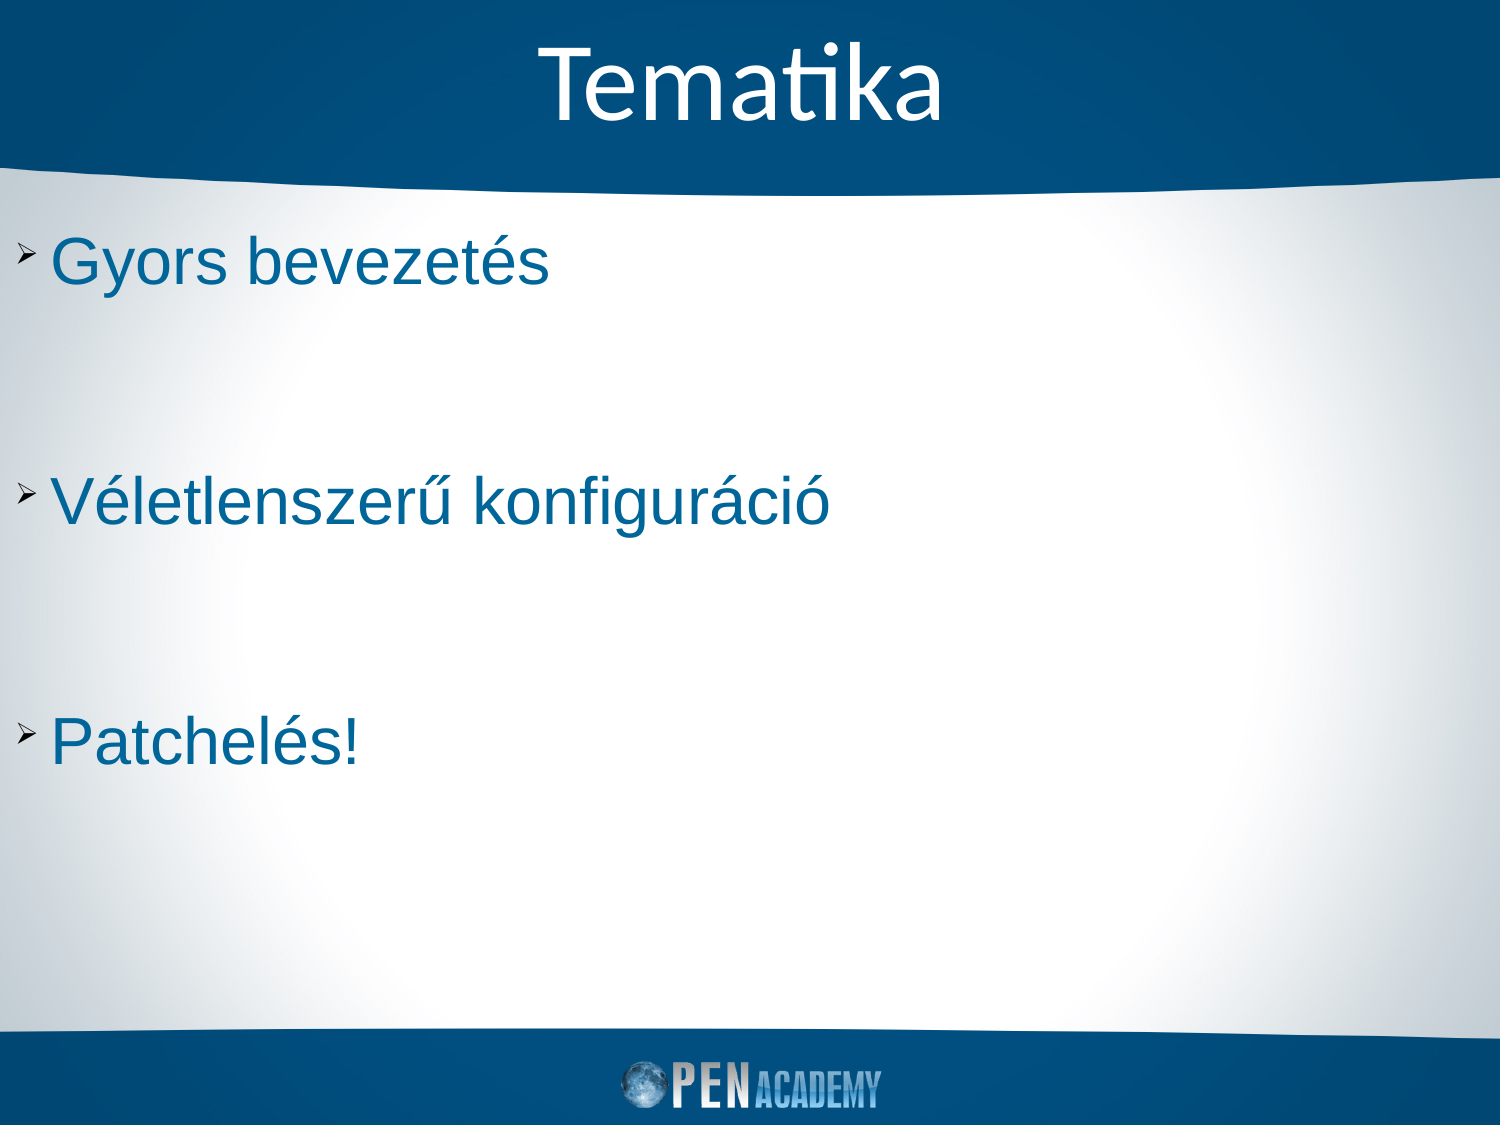

# Tematika
Gyors bevezetés
Véletlenszerű konfiguráció
Patchelés!